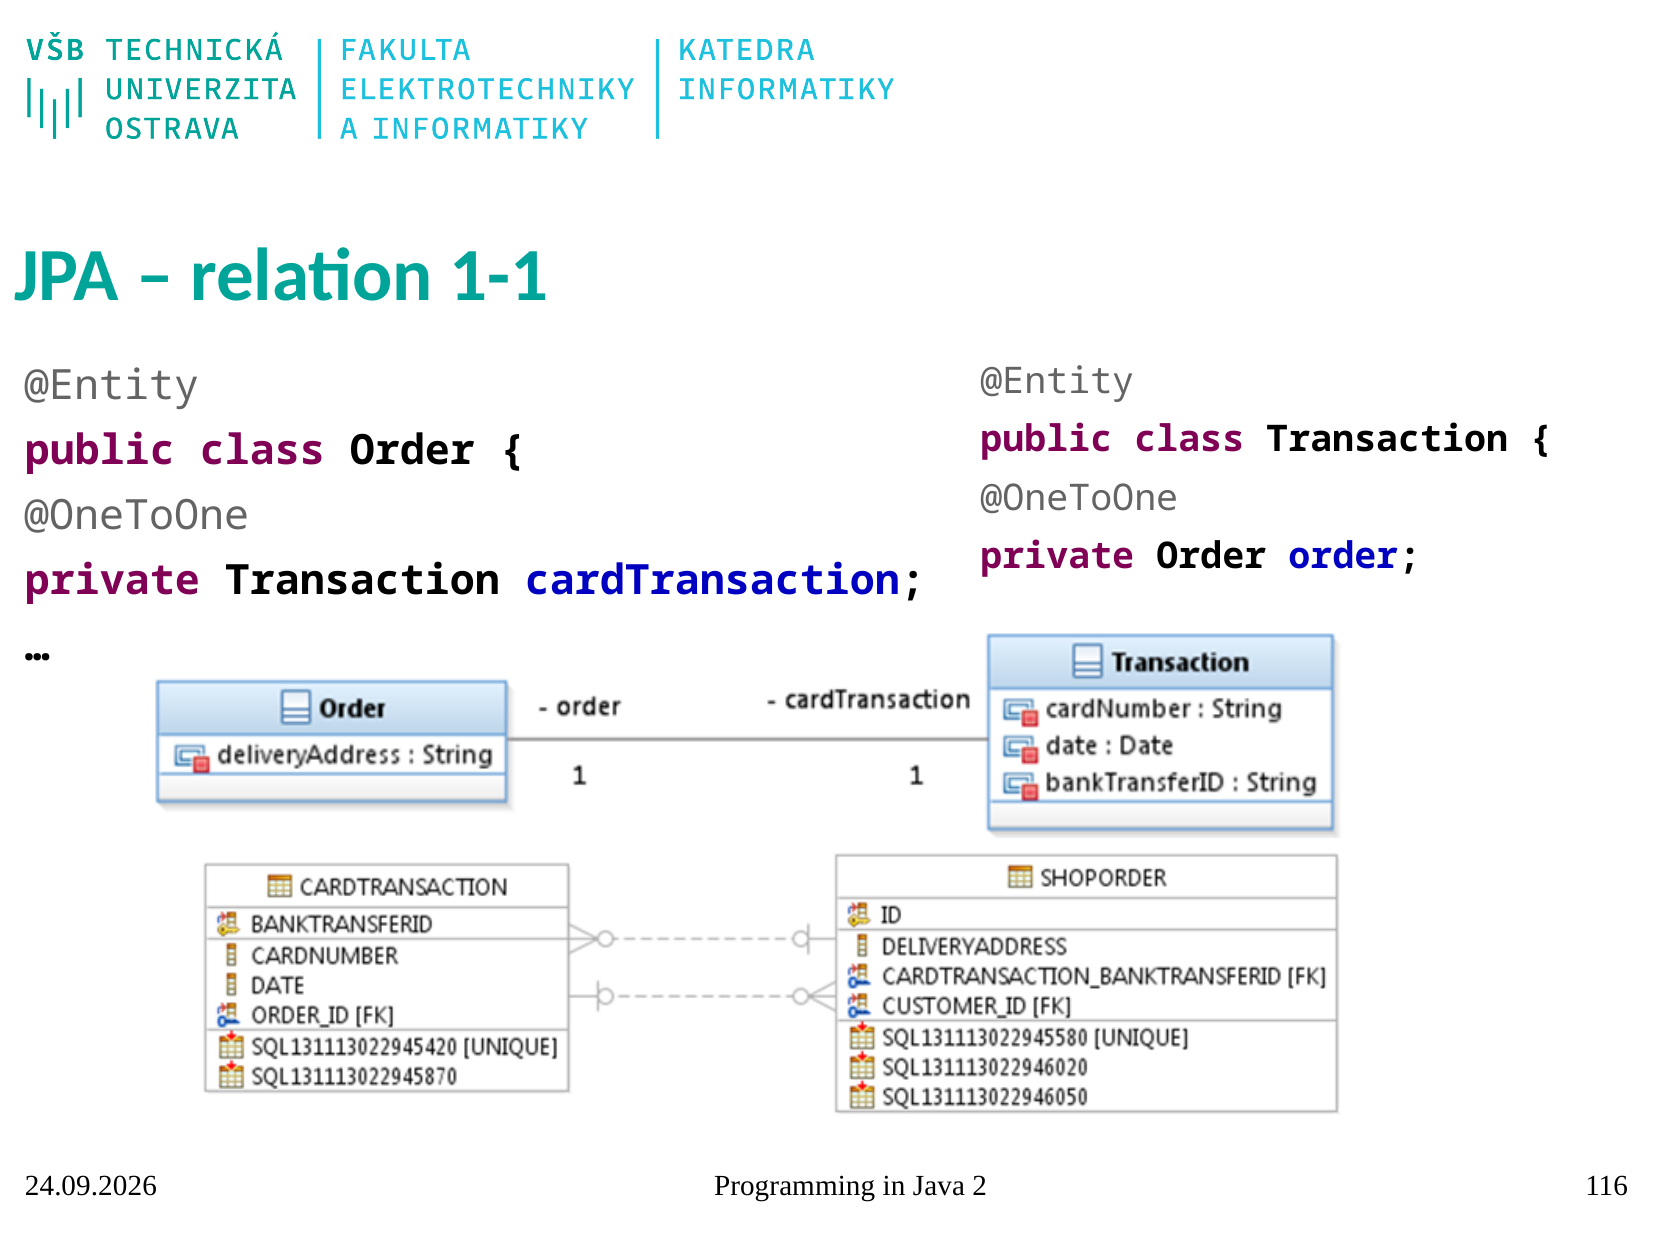

# JPA – relation 1-1
@Entity
public class Order {
@OneToOne
private Transaction cardTransaction;
…
@Entity
public class Transaction {
@OneToOne
private Order order;
…
Programming in Java 2
116